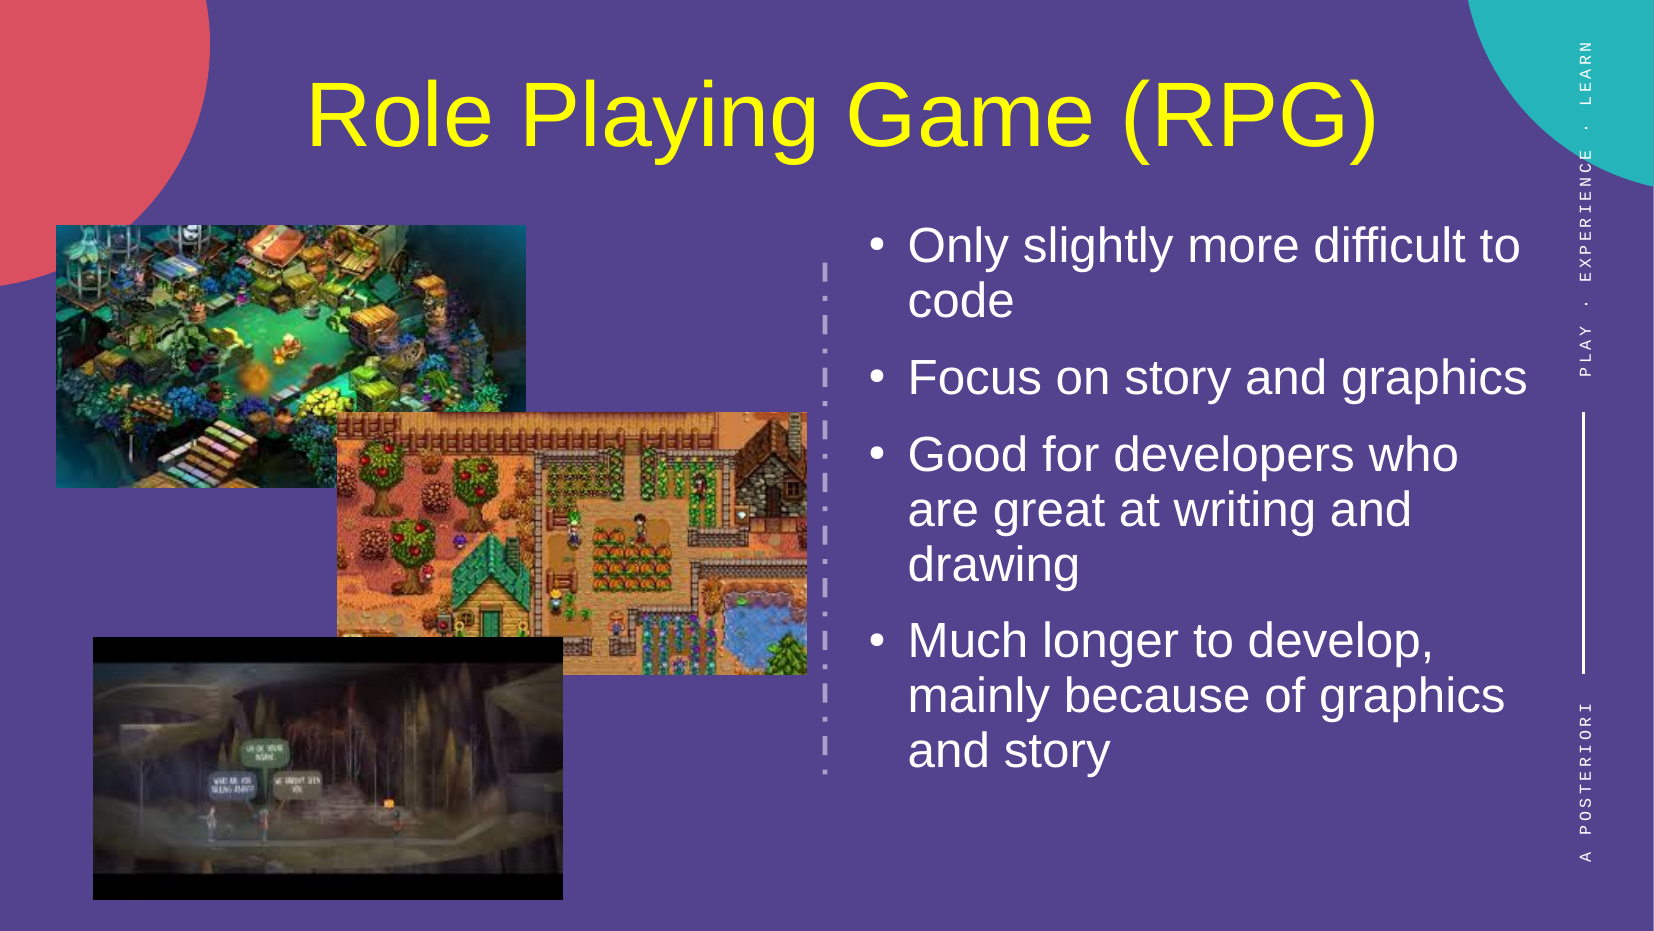

# Role Playing Game (RPG)
Only slightly more difficult to code
Focus on story and graphics
Good for developers who are great at writing and drawing
Much longer to develop, mainly because of graphics and story